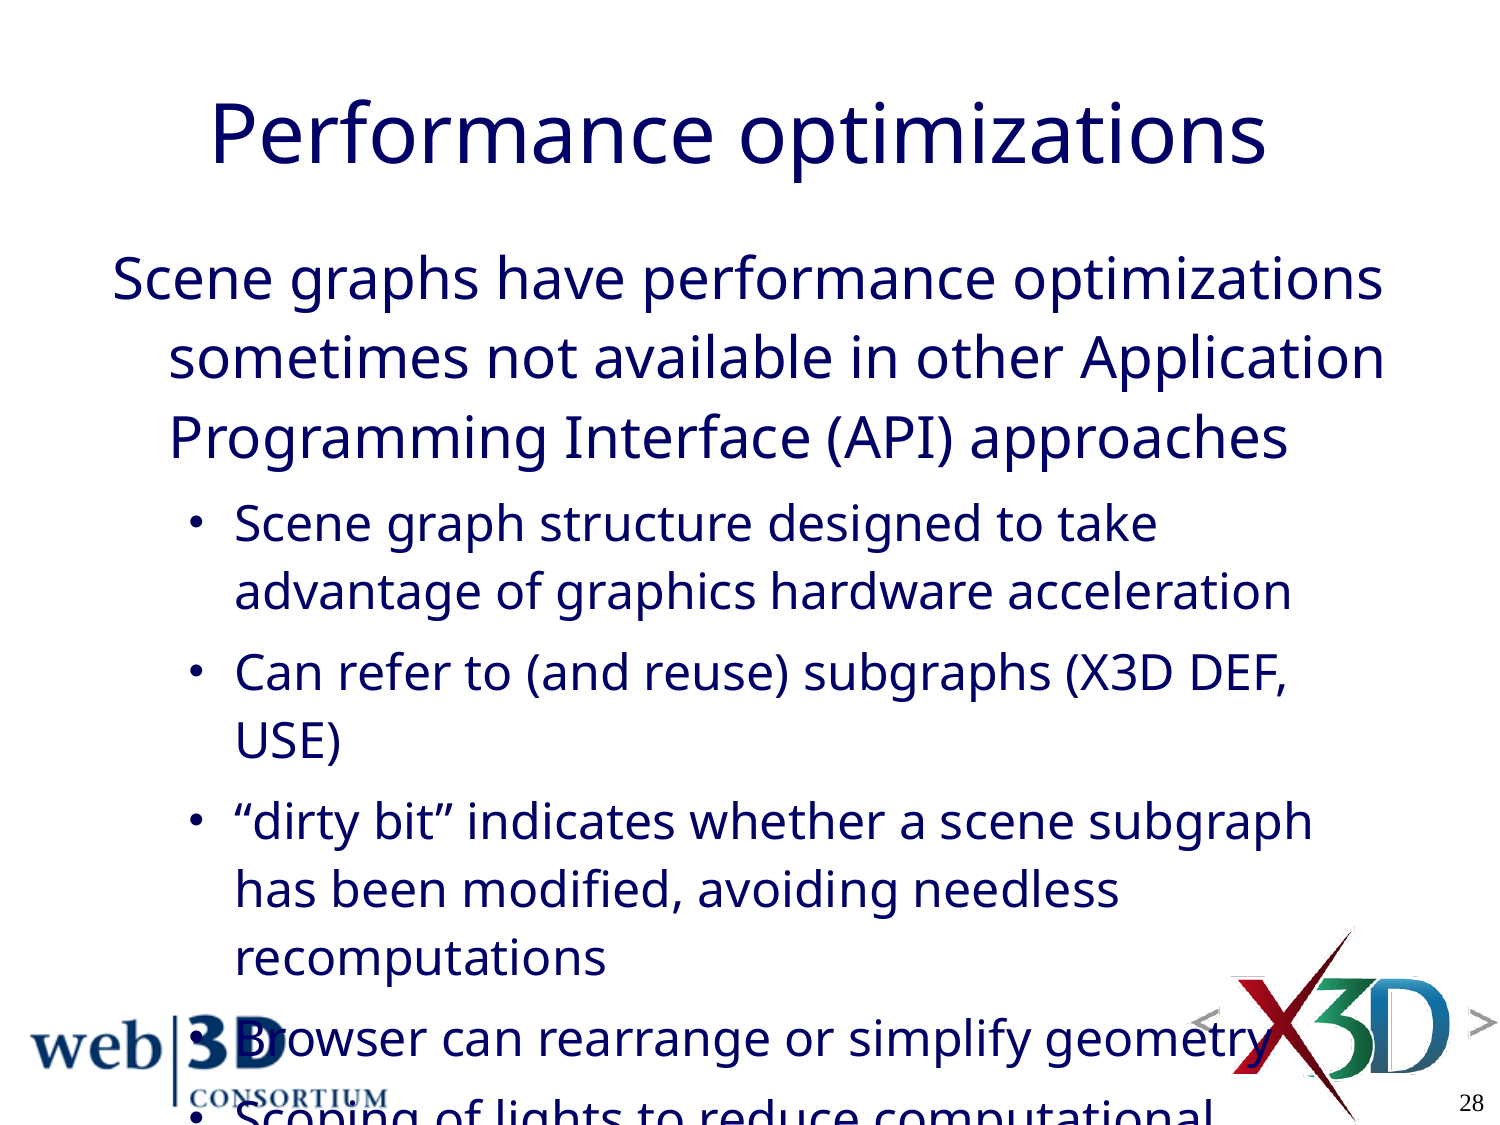

# Performance optimizations
Scene graphs have performance optimizations sometimes not available in other Application Programming Interface (API) approaches
Scene graph structure designed to take advantage of graphics hardware acceleration
Can refer to (and reuse) subgraphs (X3D DEF, USE)
“dirty bit” indicates whether a scene subgraph has been modified, avoiding needless recomputations
Browser can rearrange or simplify geometry
Scoping of lights to reduce computational impact
Widely repeated interchange patterns